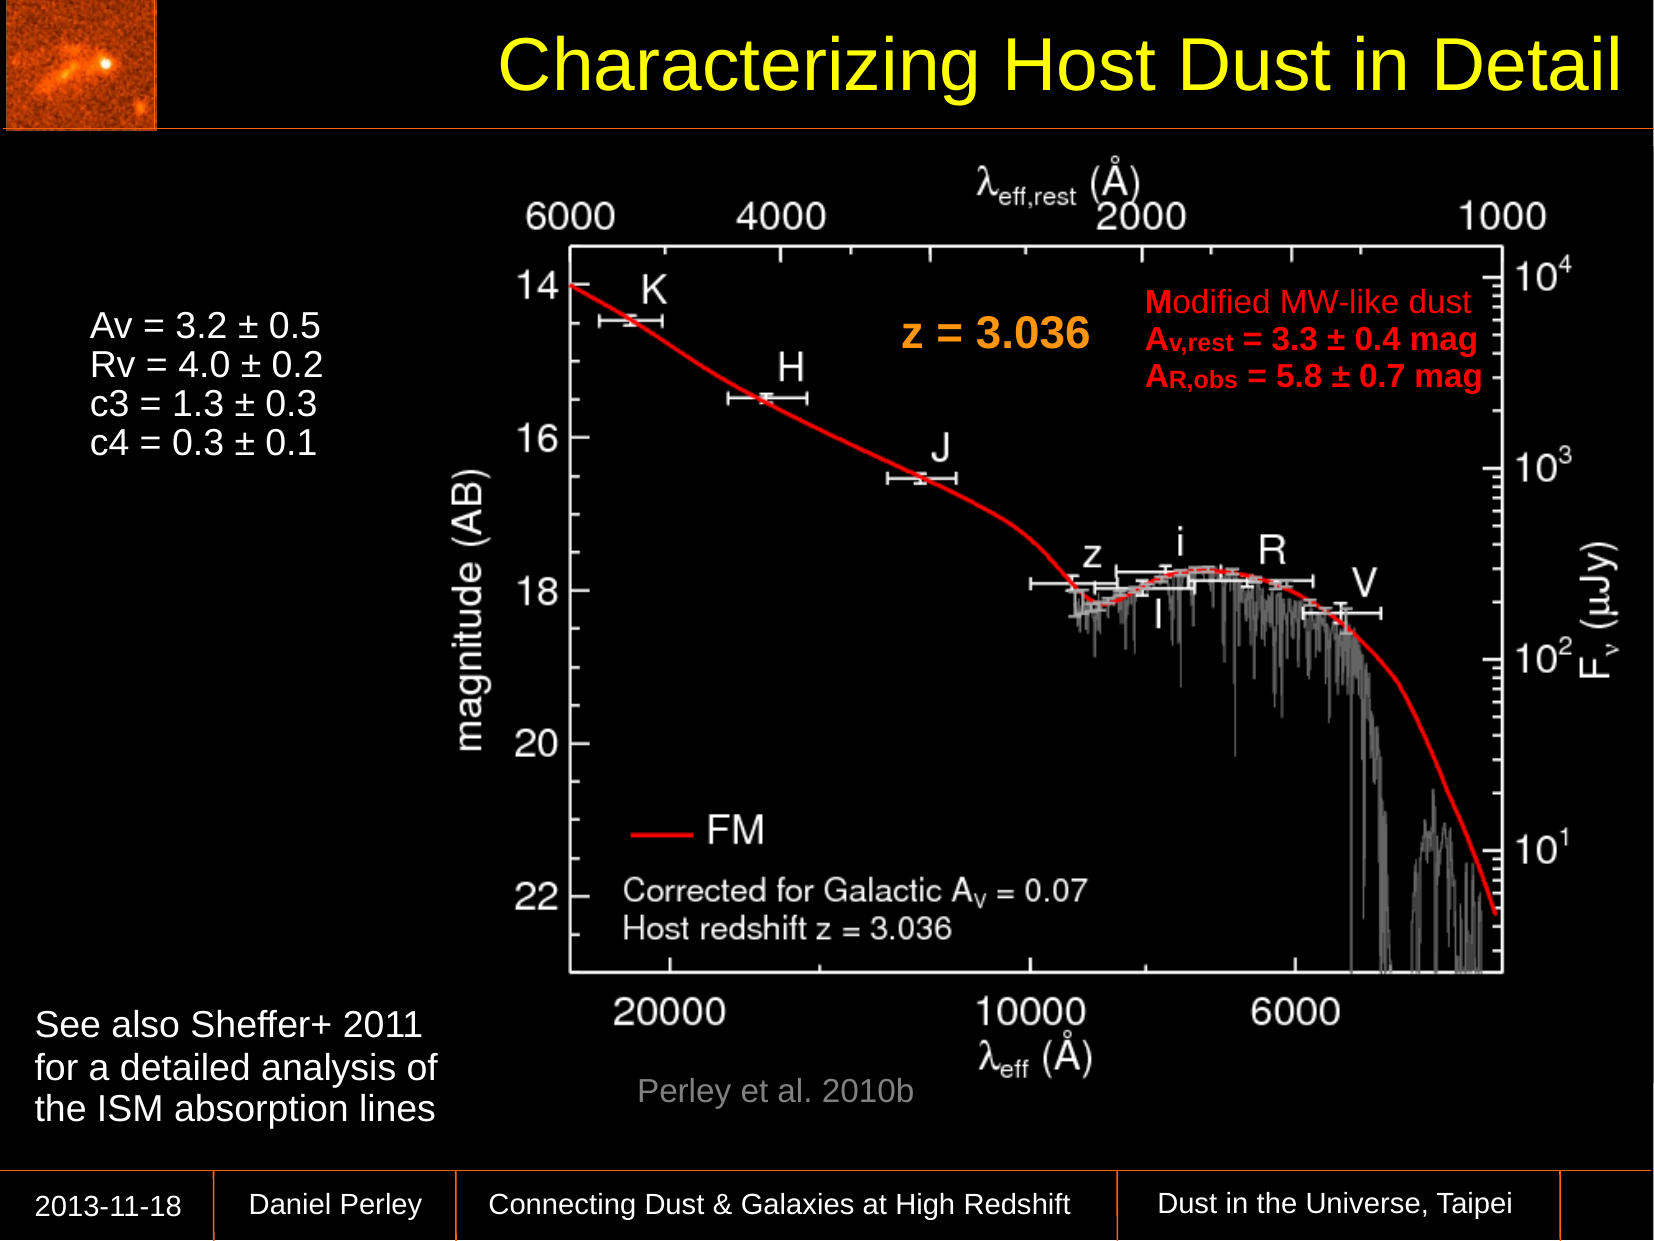

# Characterizing Host Dust in Detail
Modified MW-like dust
Av,rest = 3.3 ± 0.4 mag
AR,obs = 5.8 ± 0.7 mag
Av = 3.2 ± 0.5
Rv = 4.0 ± 0.2
c3 = 1.3 ± 0.3
c4 = 0.3 ± 0.1
z = 3.036
See also Sheffer+ 2011 for a detailed analysis of the ISM absorption lines
Perley et al. 2010b
2013-11-18